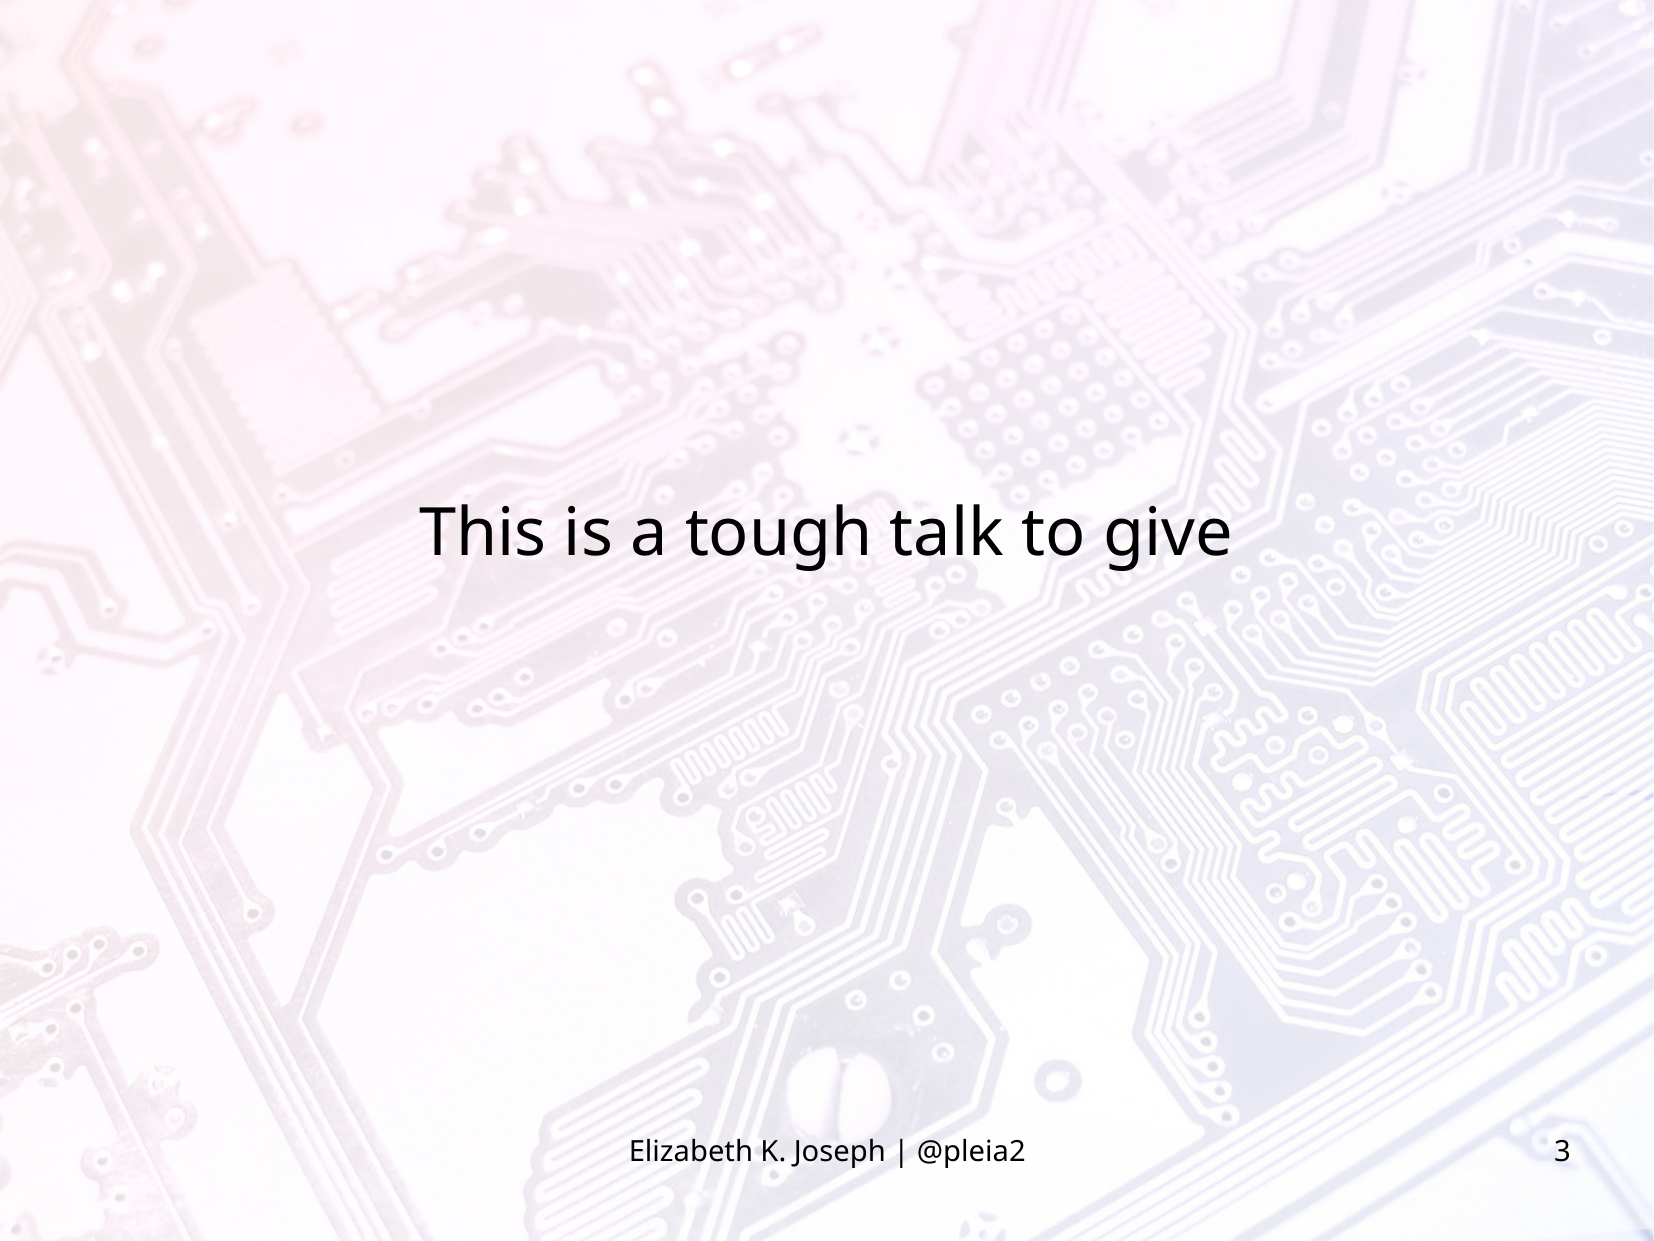

# This is a tough talk to give
Elizabeth K. Joseph | @pleia2
3